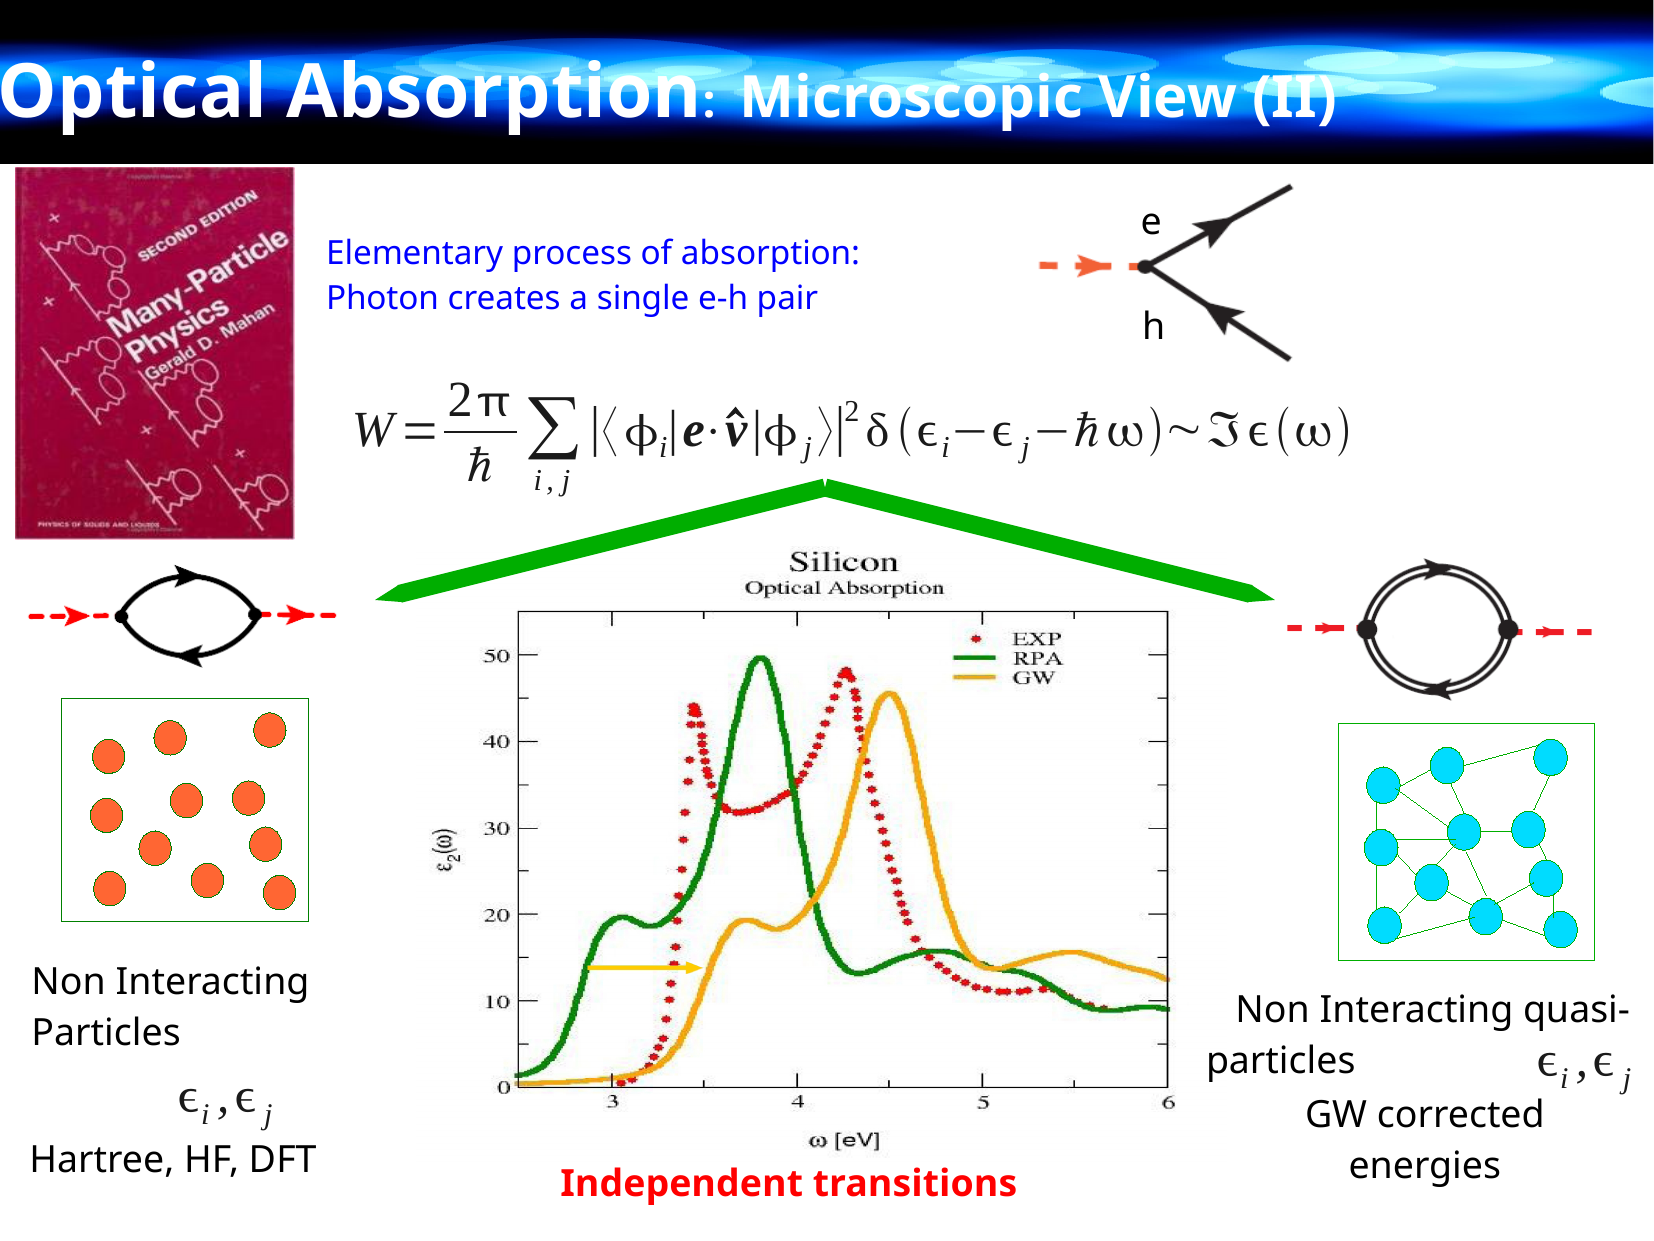

Optical Absorption: Microscopic View (II)
e
Elementary process of absorption: Photon creates a single e-h pair
h
Non Interacting Particles
 Non Interacting quasi-particles
GW corrected energies
Hartree, HF, DFT
Independent transitions